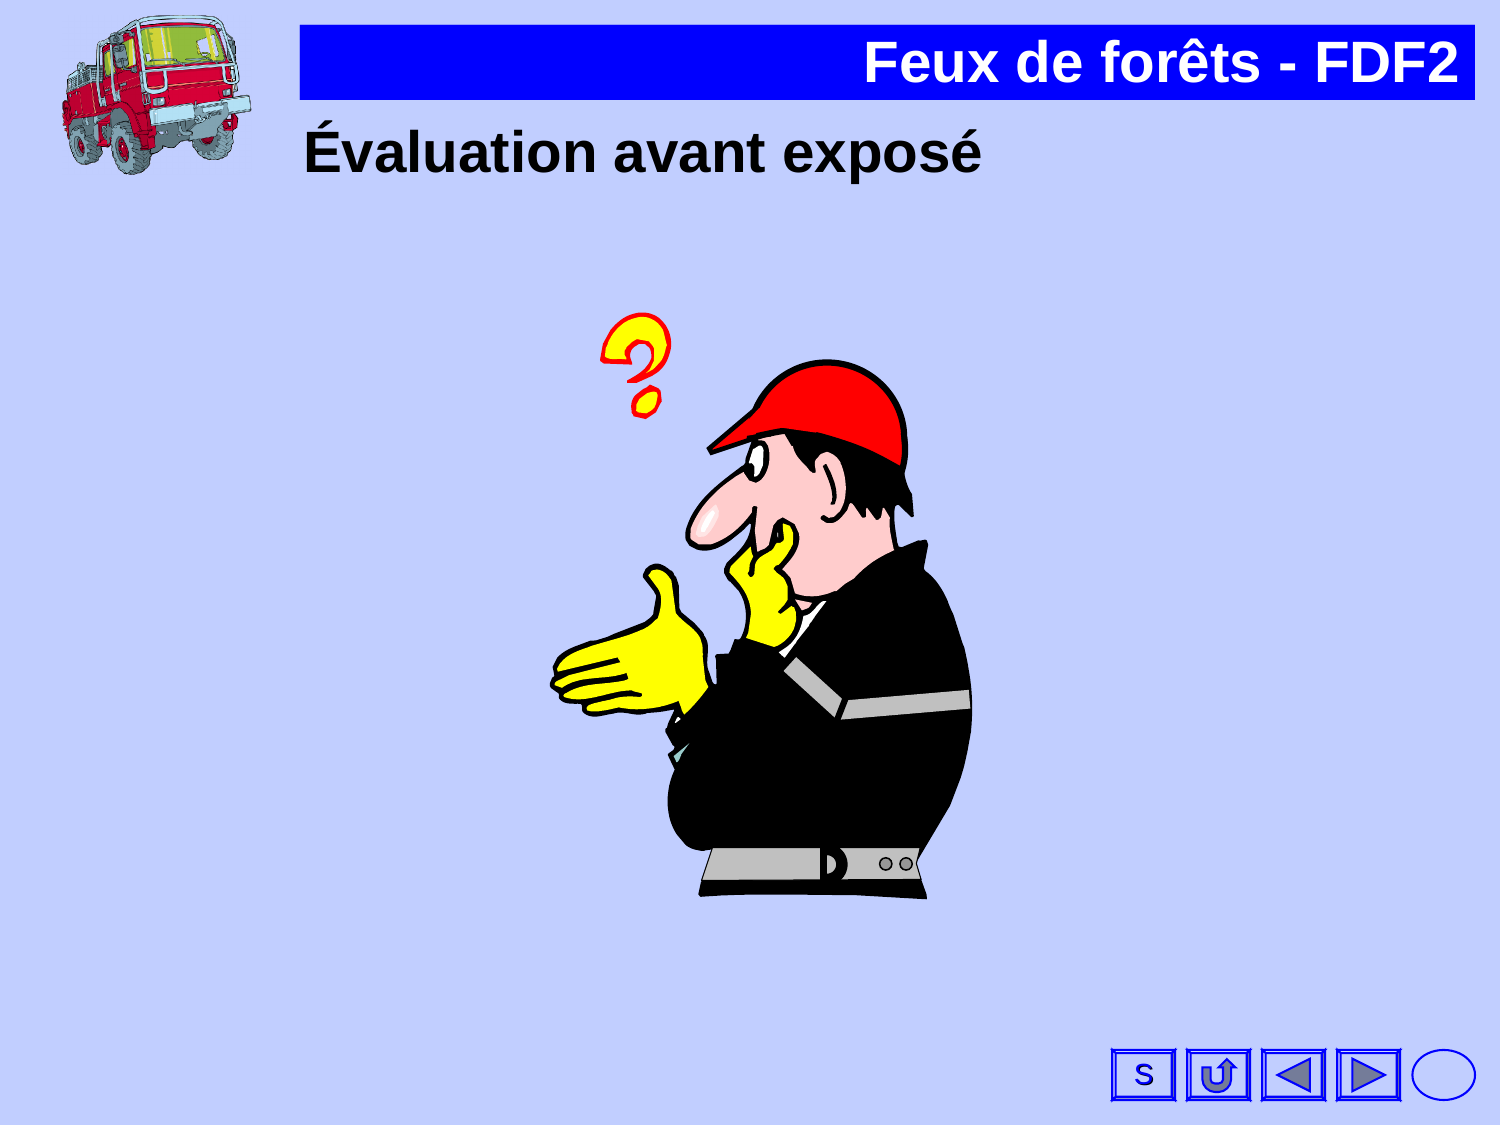

Feux de forêts - FDF2
Évaluation avant exposé